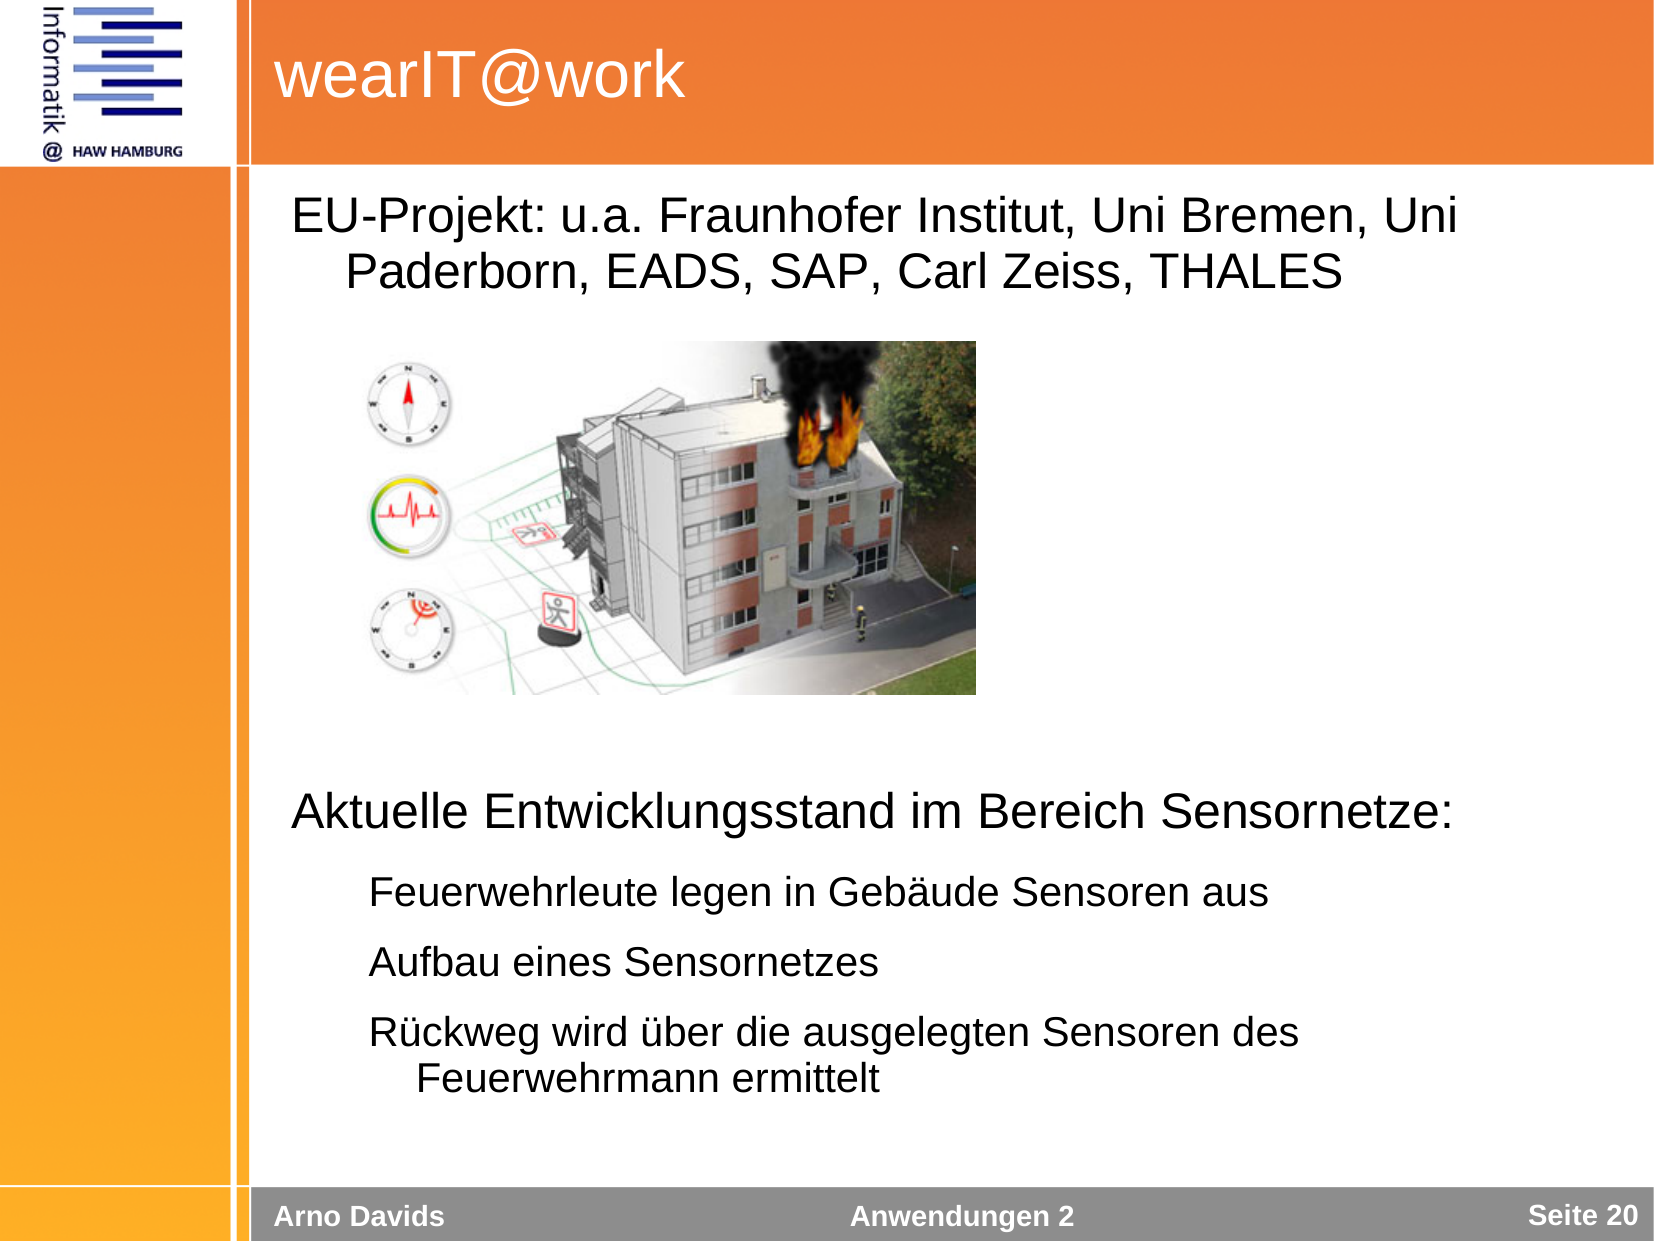

# wearIT@work
EU-Projekt: u.a. Fraunhofer Institut, Uni Bremen, Uni Paderborn, EADS, SAP, Carl Zeiss, THALES
Aktuelle Entwicklungsstand im Bereich Sensornetze:
Feuerwehrleute legen in Gebäude Sensoren aus
Aufbau eines Sensornetzes
Rückweg wird über die ausgelegten Sensoren des Feuerwehrmann ermittelt